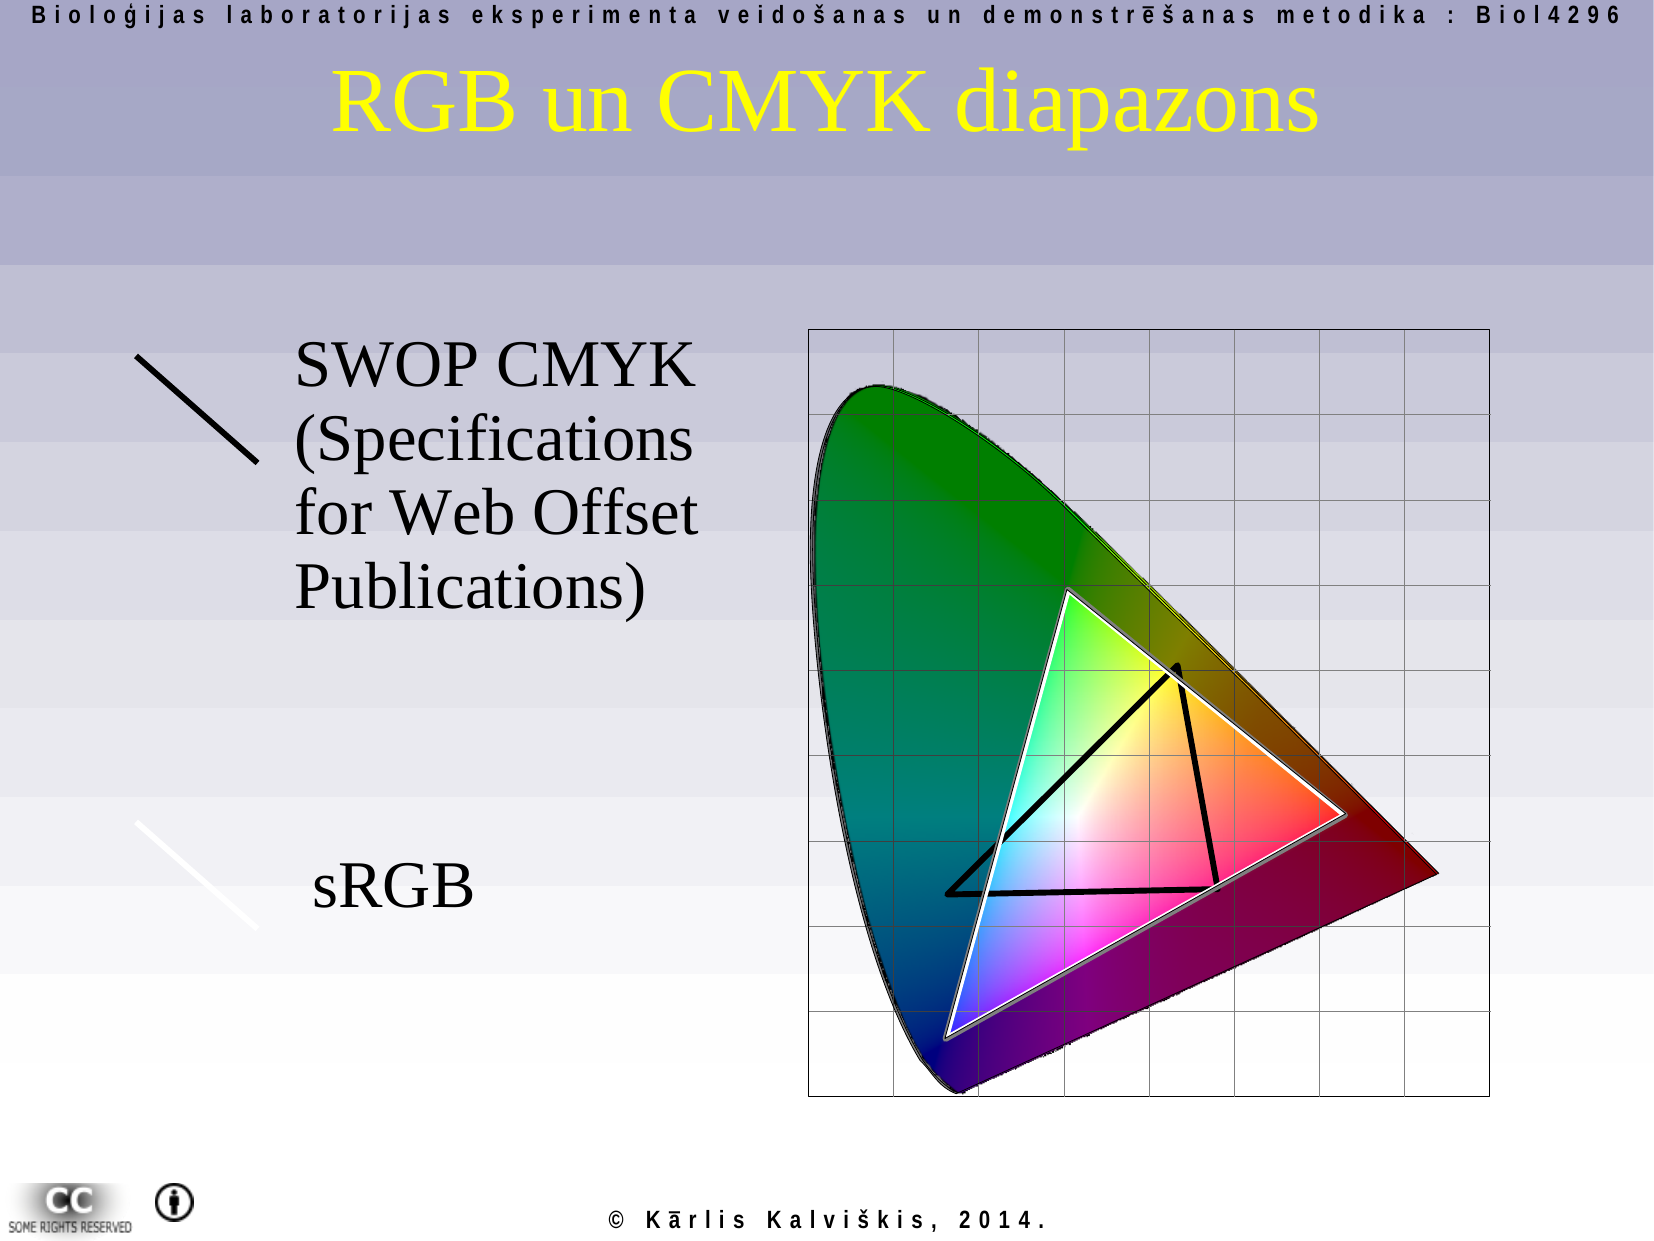

# RGB un CMYK diapazons
SWOP CMYK
(Specifications for Web Offset Publications)
sRGB